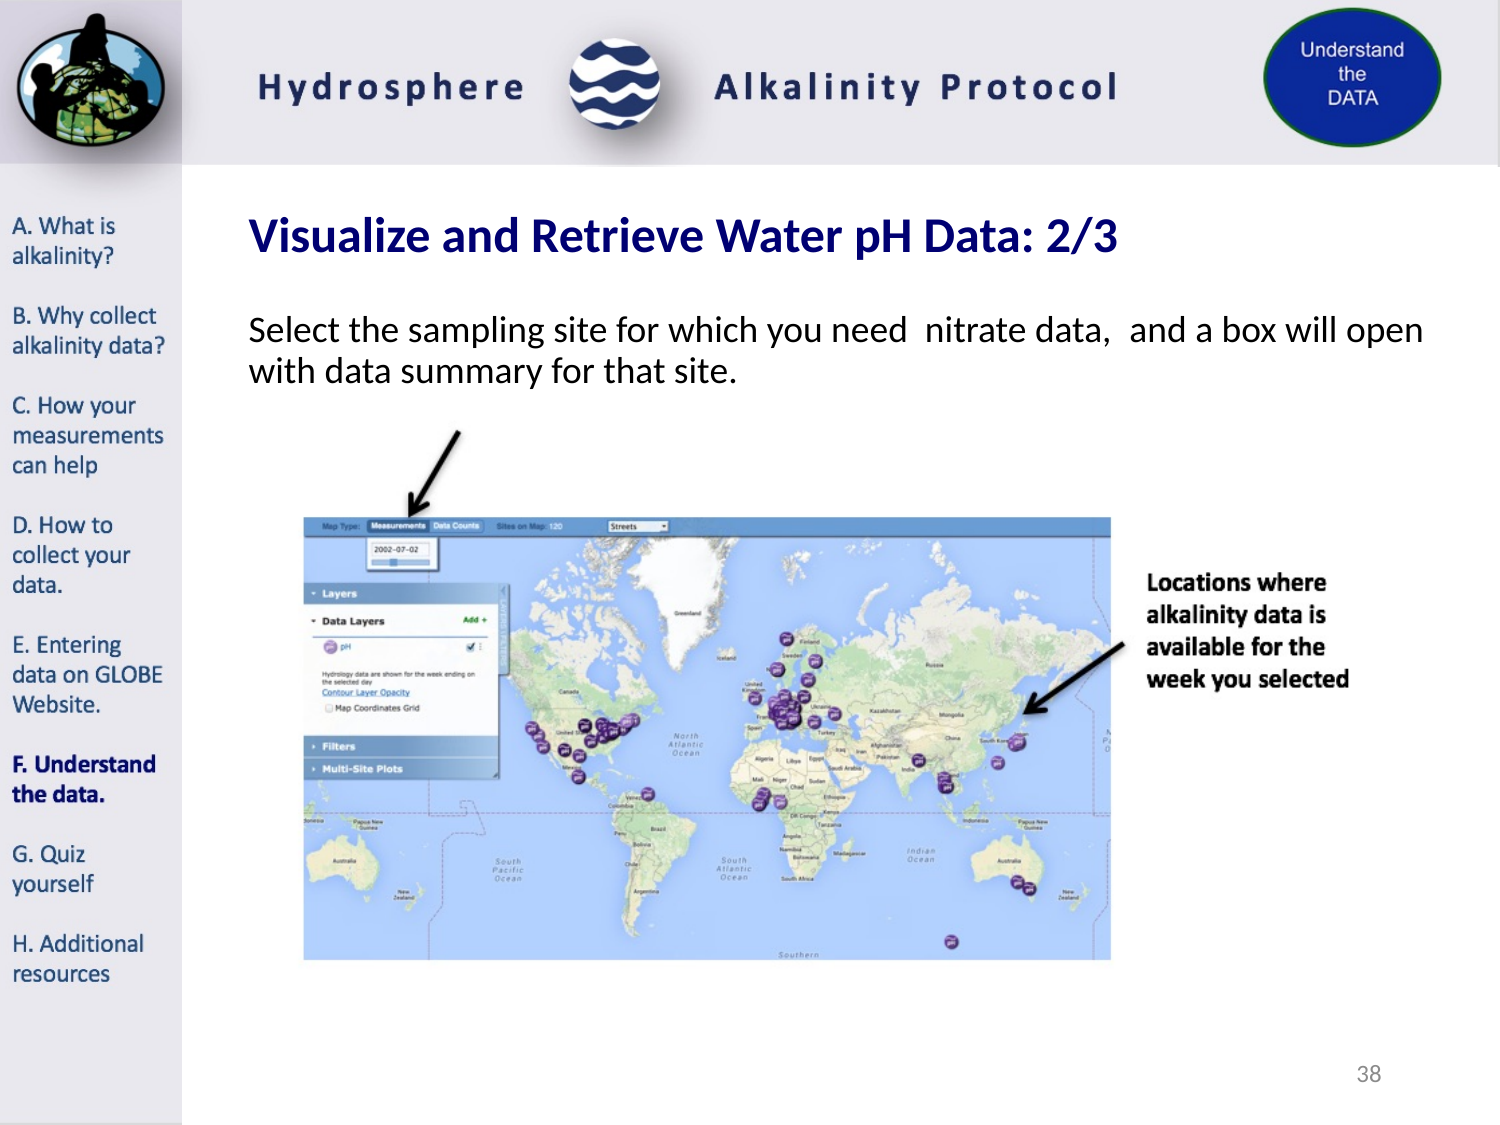

# Visualize and Retrieve Water pH Data: 2/3
Select the sampling site for which you need nitrate data,  and a box will open with data summary for that site.